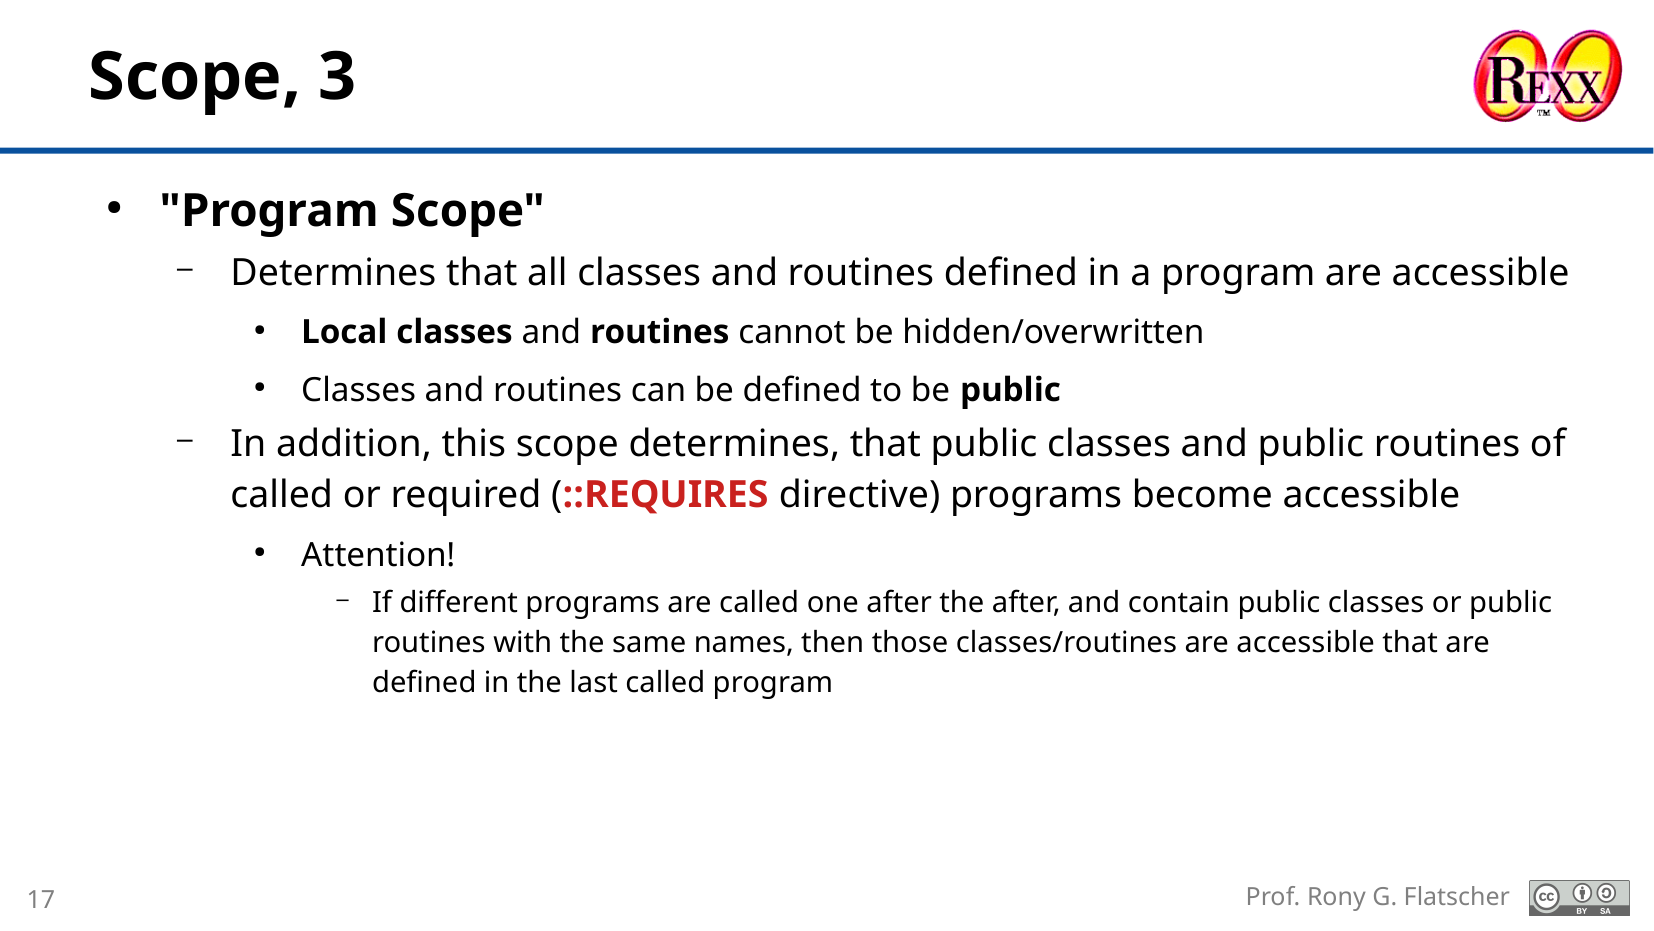

# Scope, 3
"Program Scope"
Determines that all classes and routines defined in a program are accessible
Local classes and routines cannot be hidden/overwritten
Classes and routines can be defined to be public
In addition, this scope determines, that public classes and public routines of called or required (::REQUIRES directive) programs become accessible
Attention!
If different programs are called one after the after, and contain public classes or public routines with the same names, then those classes/routines are accessible that are defined in the last called program